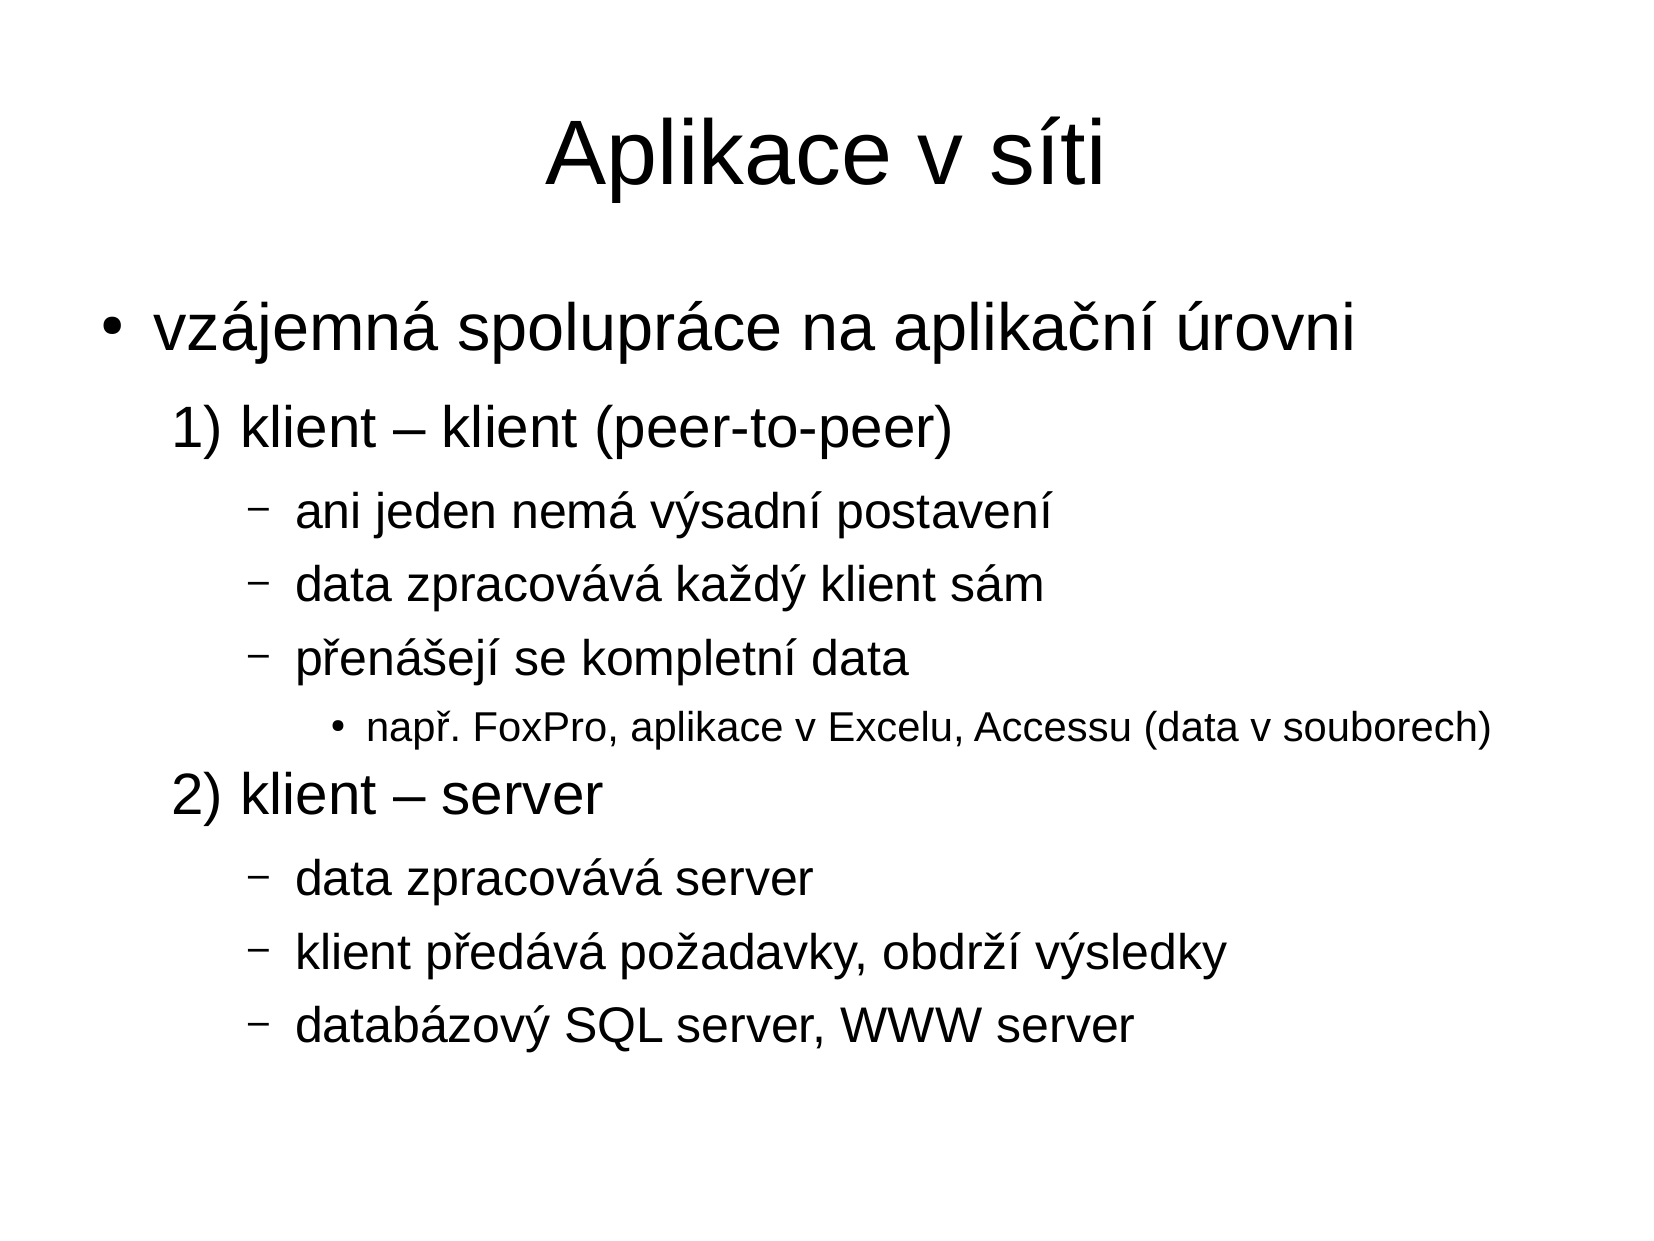

# Aplikace v síti
vzájemná spolupráce na aplikační úrovni
 klient – klient (peer-to-peer)
ani jeden nemá výsadní postavení
data zpracovává každý klient sám
přenášejí se kompletní data
např. FoxPro, aplikace v Excelu, Accessu (data v souborech)
 klient – server
data zpracovává server
klient předává požadavky, obdrží výsledky
databázový SQL server, WWW server